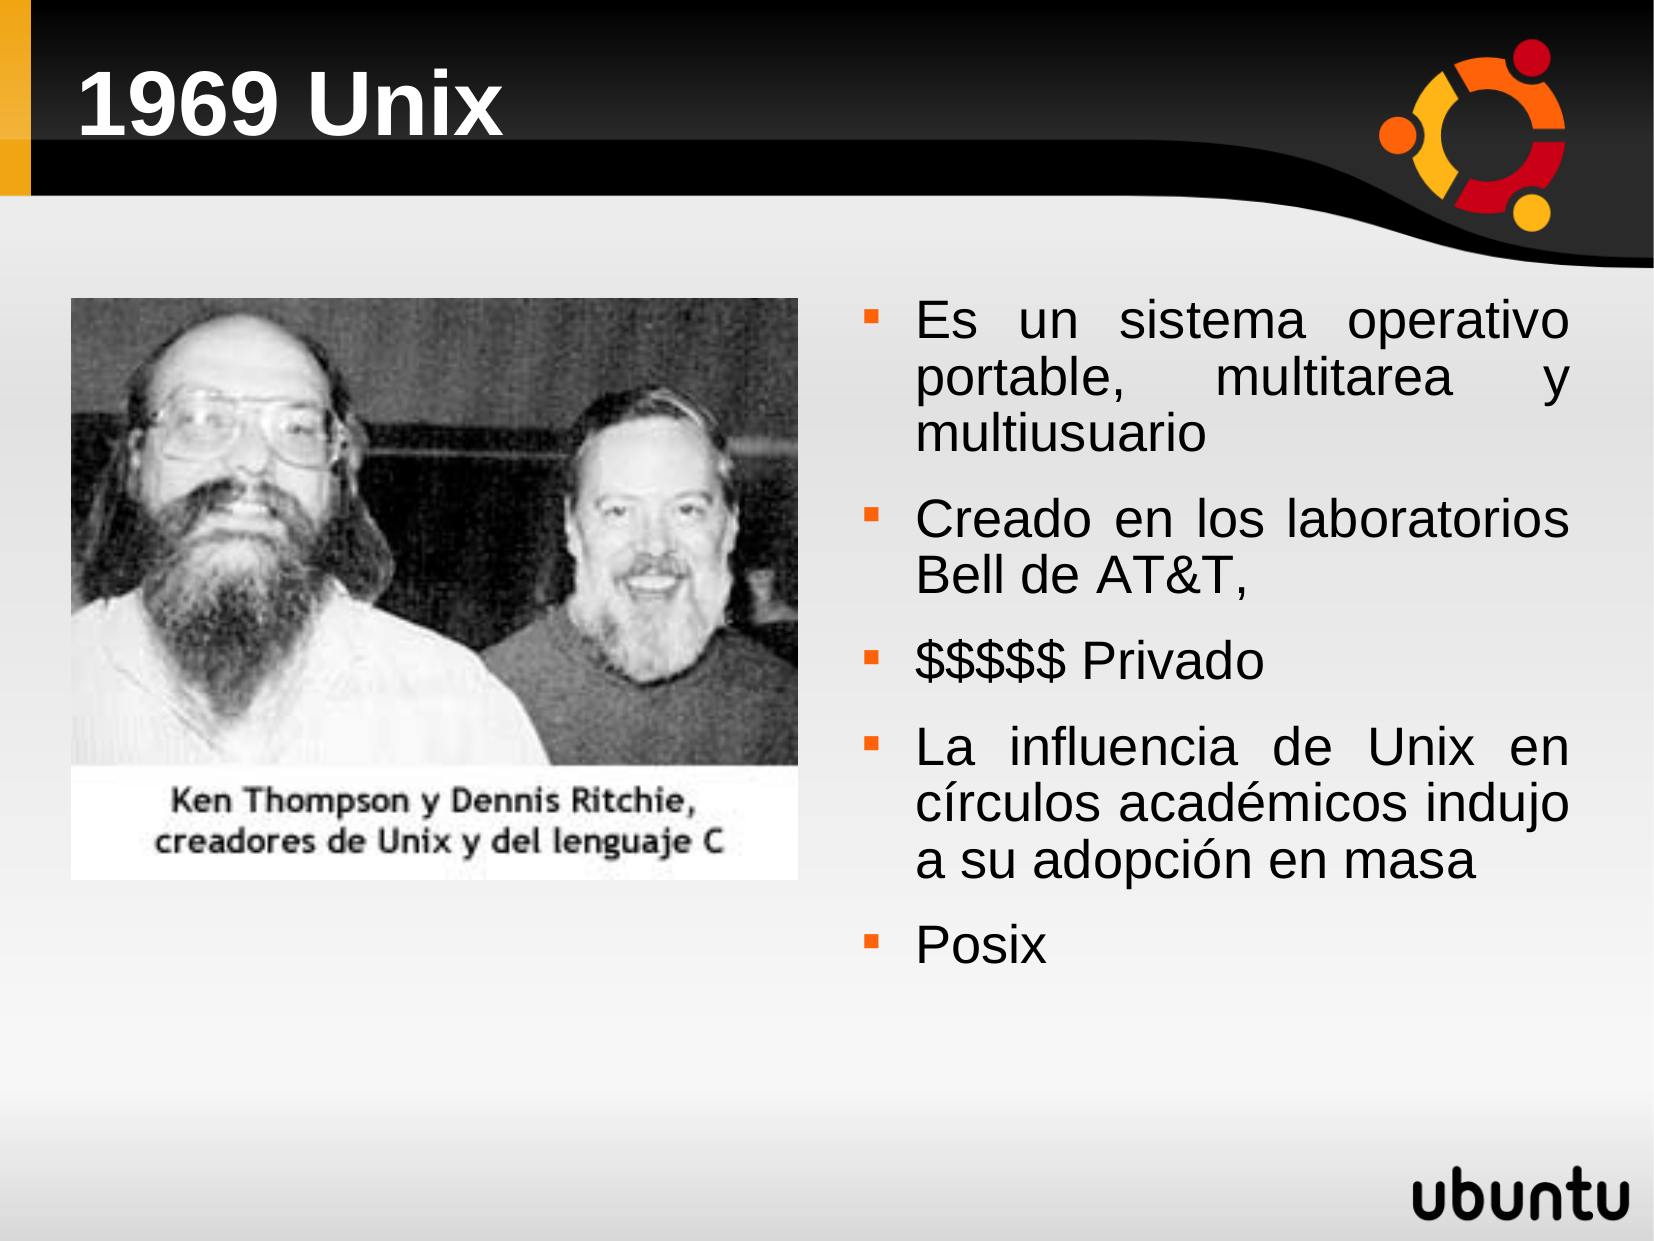

# 1969 Unix
Es un sistema operativo portable, multitarea y multiusuario
Creado en los laboratorios Bell de AT&T,
$$$$$ Privado
La influencia de Unix en círculos académicos indujo a su adopción en masa
Posix